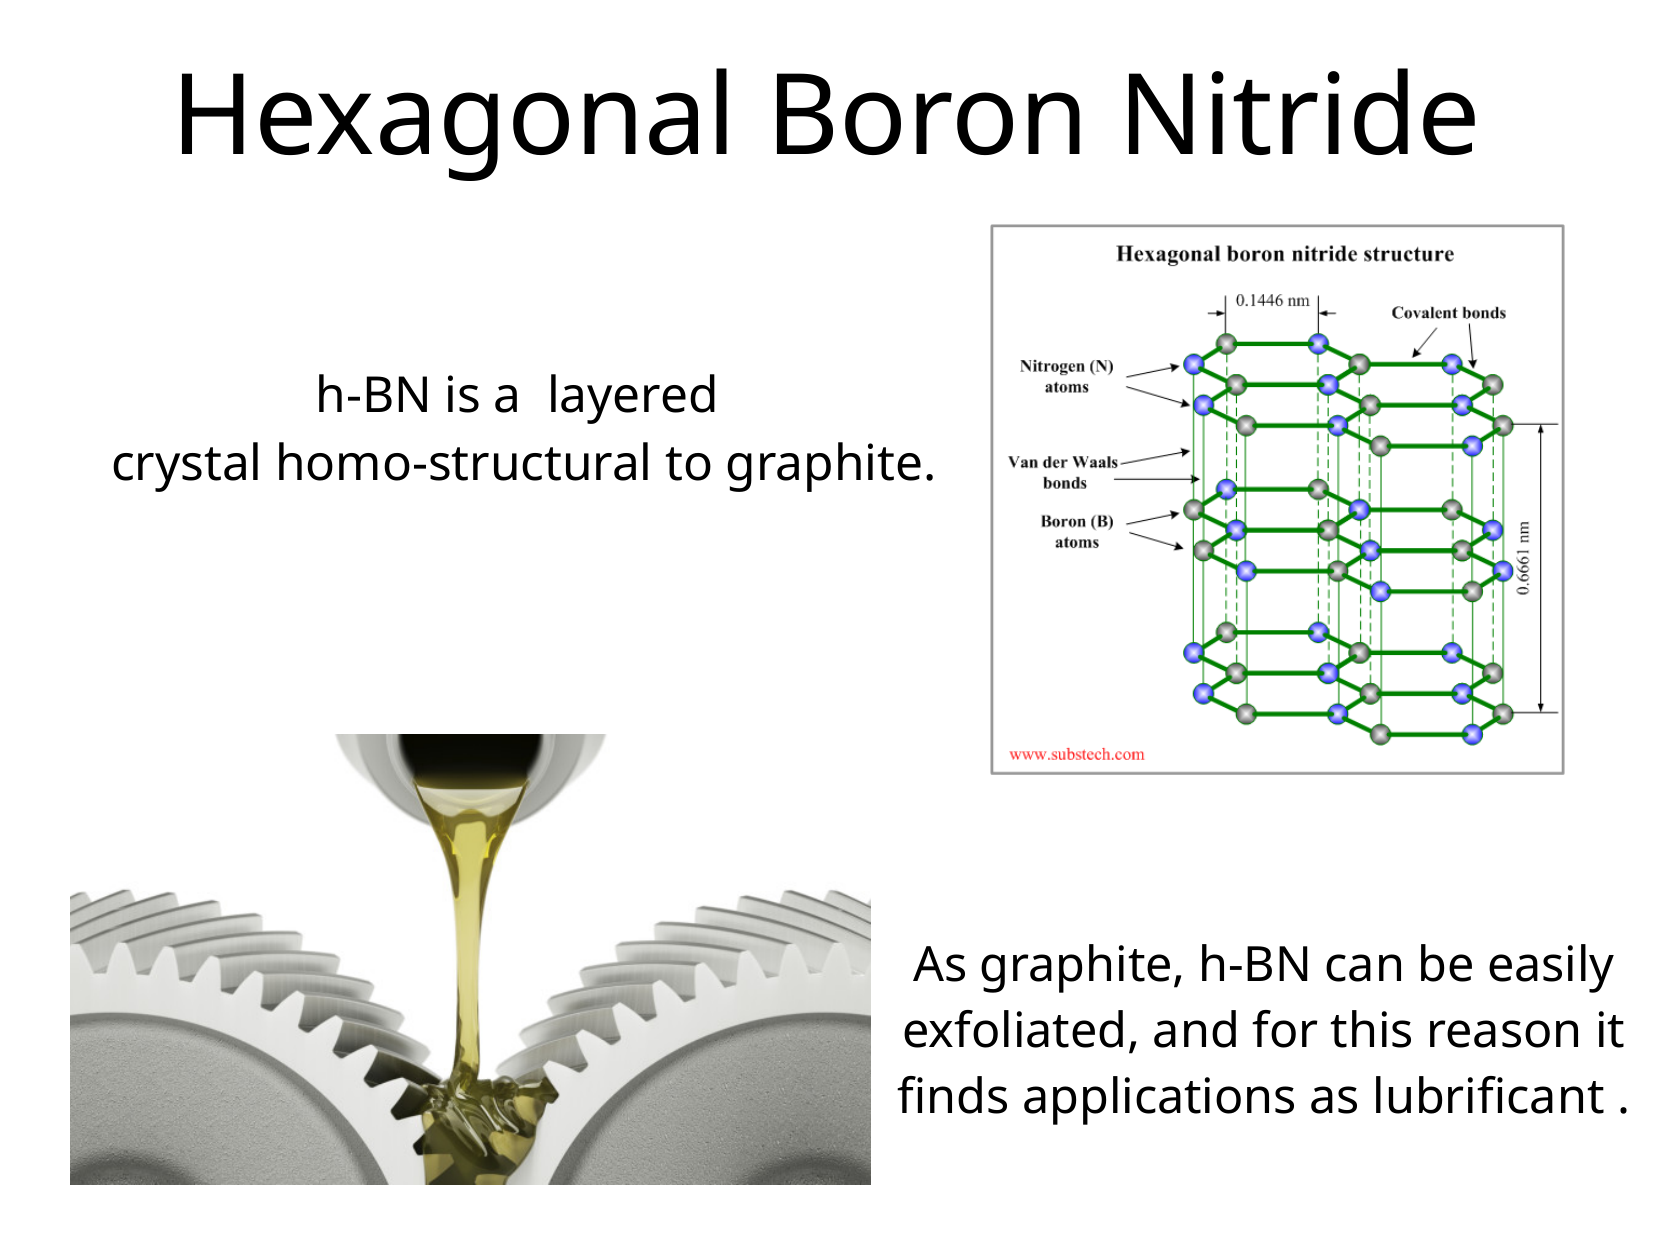

# Hexagonal Boron Nitride
h-BN is a layered
crystal homo-structural to graphite.
As graphite, h-BN can be easily exfoliated, and for this reason it finds applications as lubrificant .